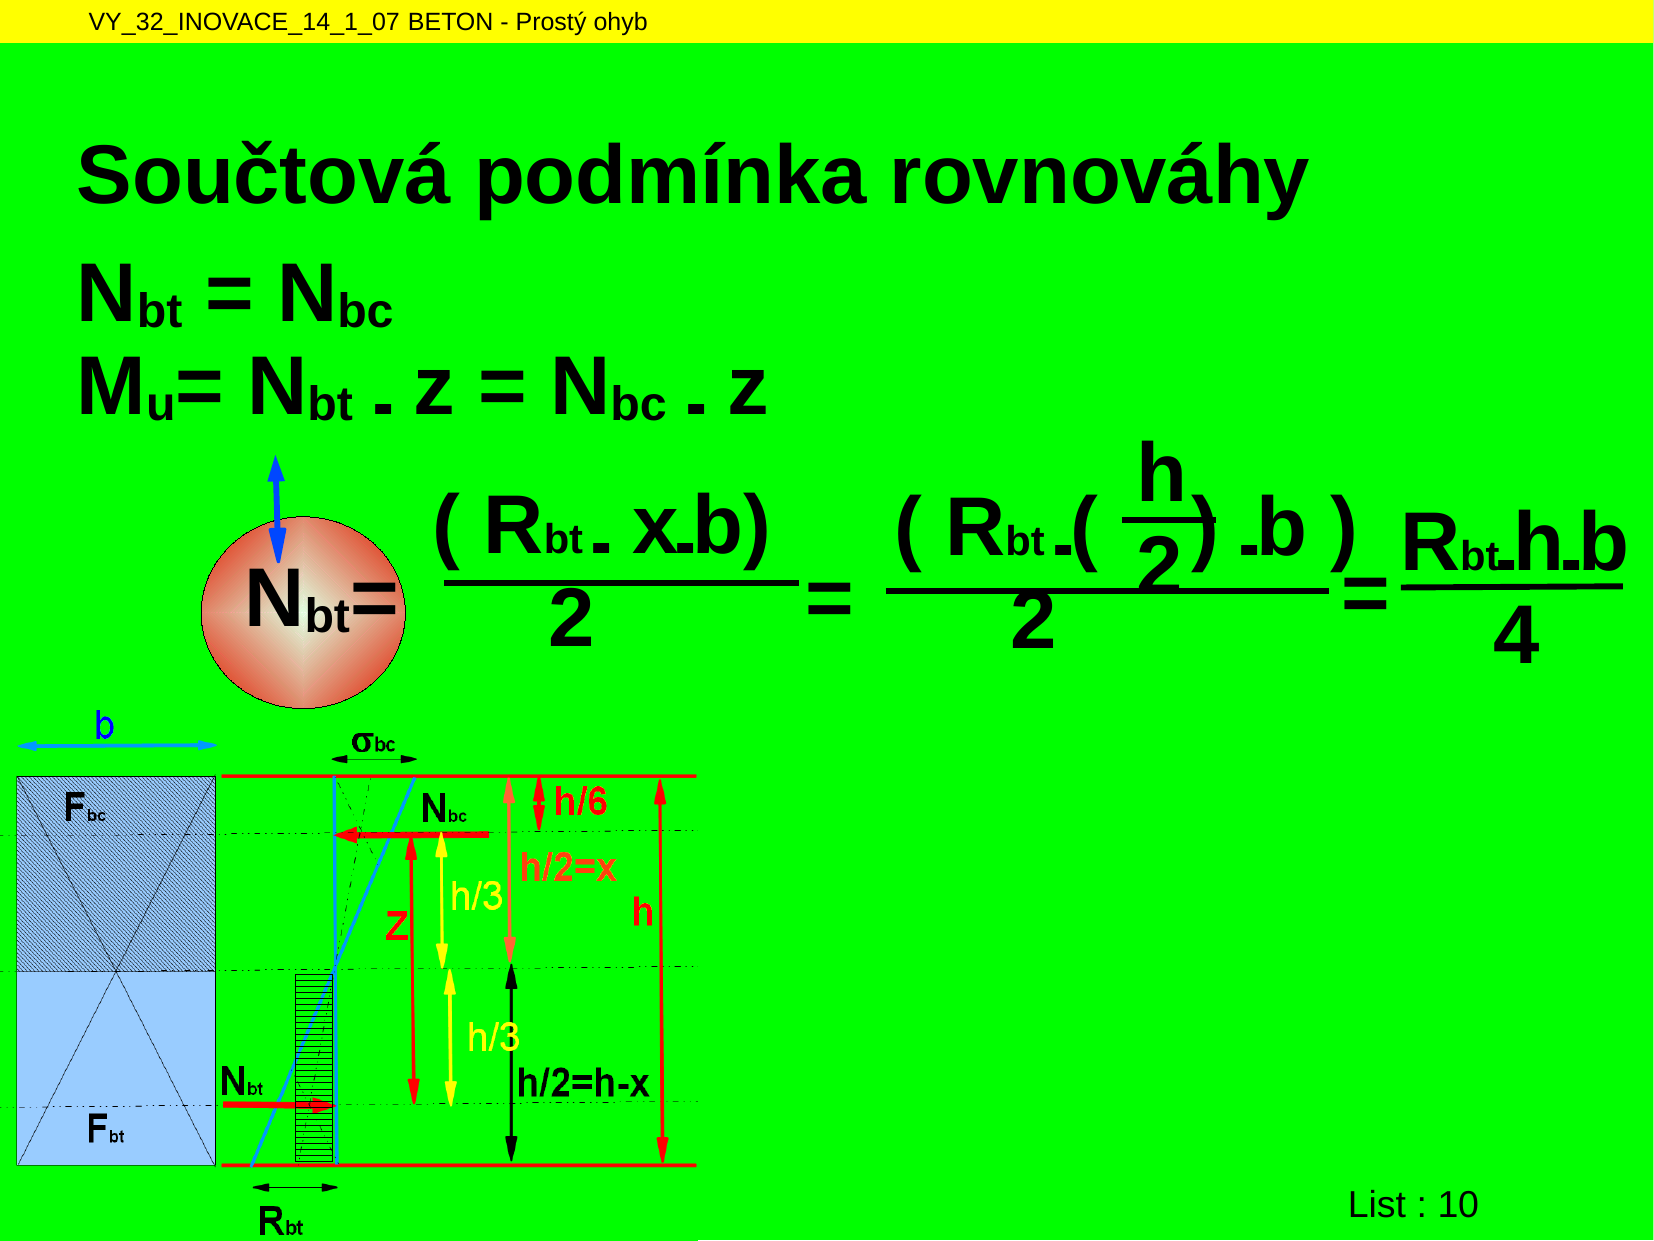

VY_32_INOVACE_14_1_07 BETON - Prostý ohyb
Součtová podmínka rovnováhy
Nbt = Nbc
Mu= Nbt ۔ z = Nbc ۔ z
h2
 ( Rbt ۔ x۔b)
 2
 ( Rbt ۔ ( )۔b )
 2
 Rbt۔h۔b
 4
 =
Nbt=
 =
List :